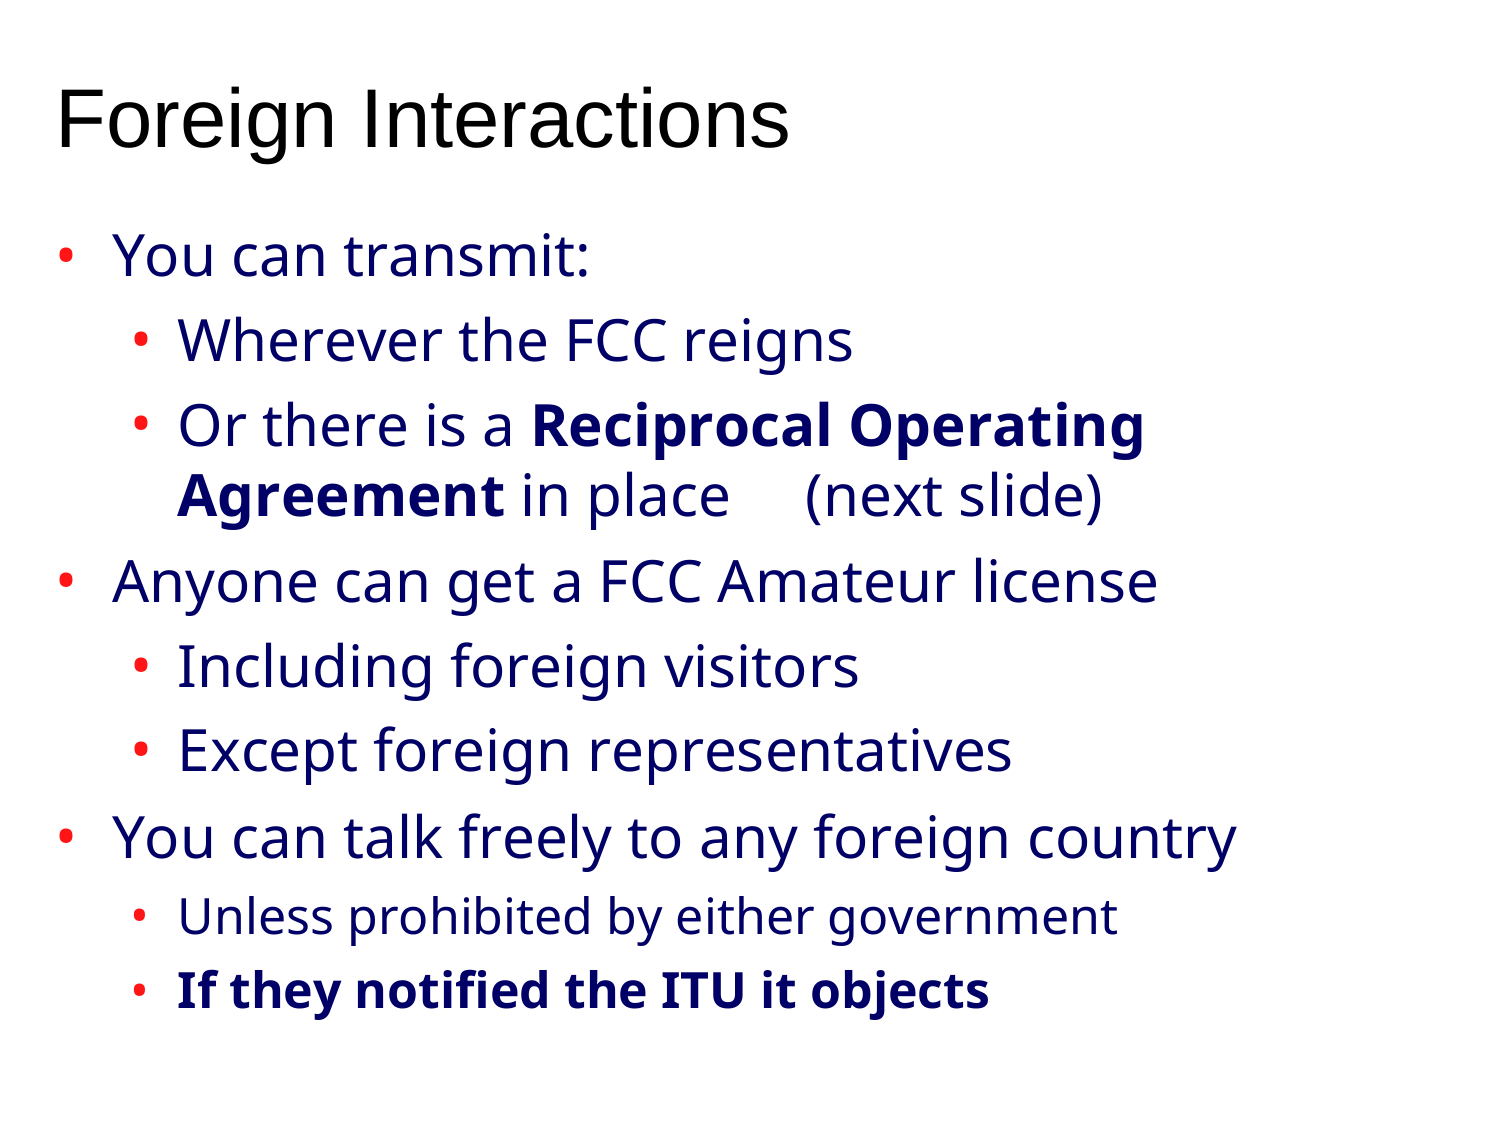

# Foreign Interactions
You can transmit:
Wherever the FCC reigns
Or there is a Reciprocal Operating Agreement in place 	(next slide)
Anyone can get a FCC Amateur license
Including foreign visitors
Except foreign representatives
You can talk freely to any foreign country
Unless prohibited by either government
If they notified the ITU it objects